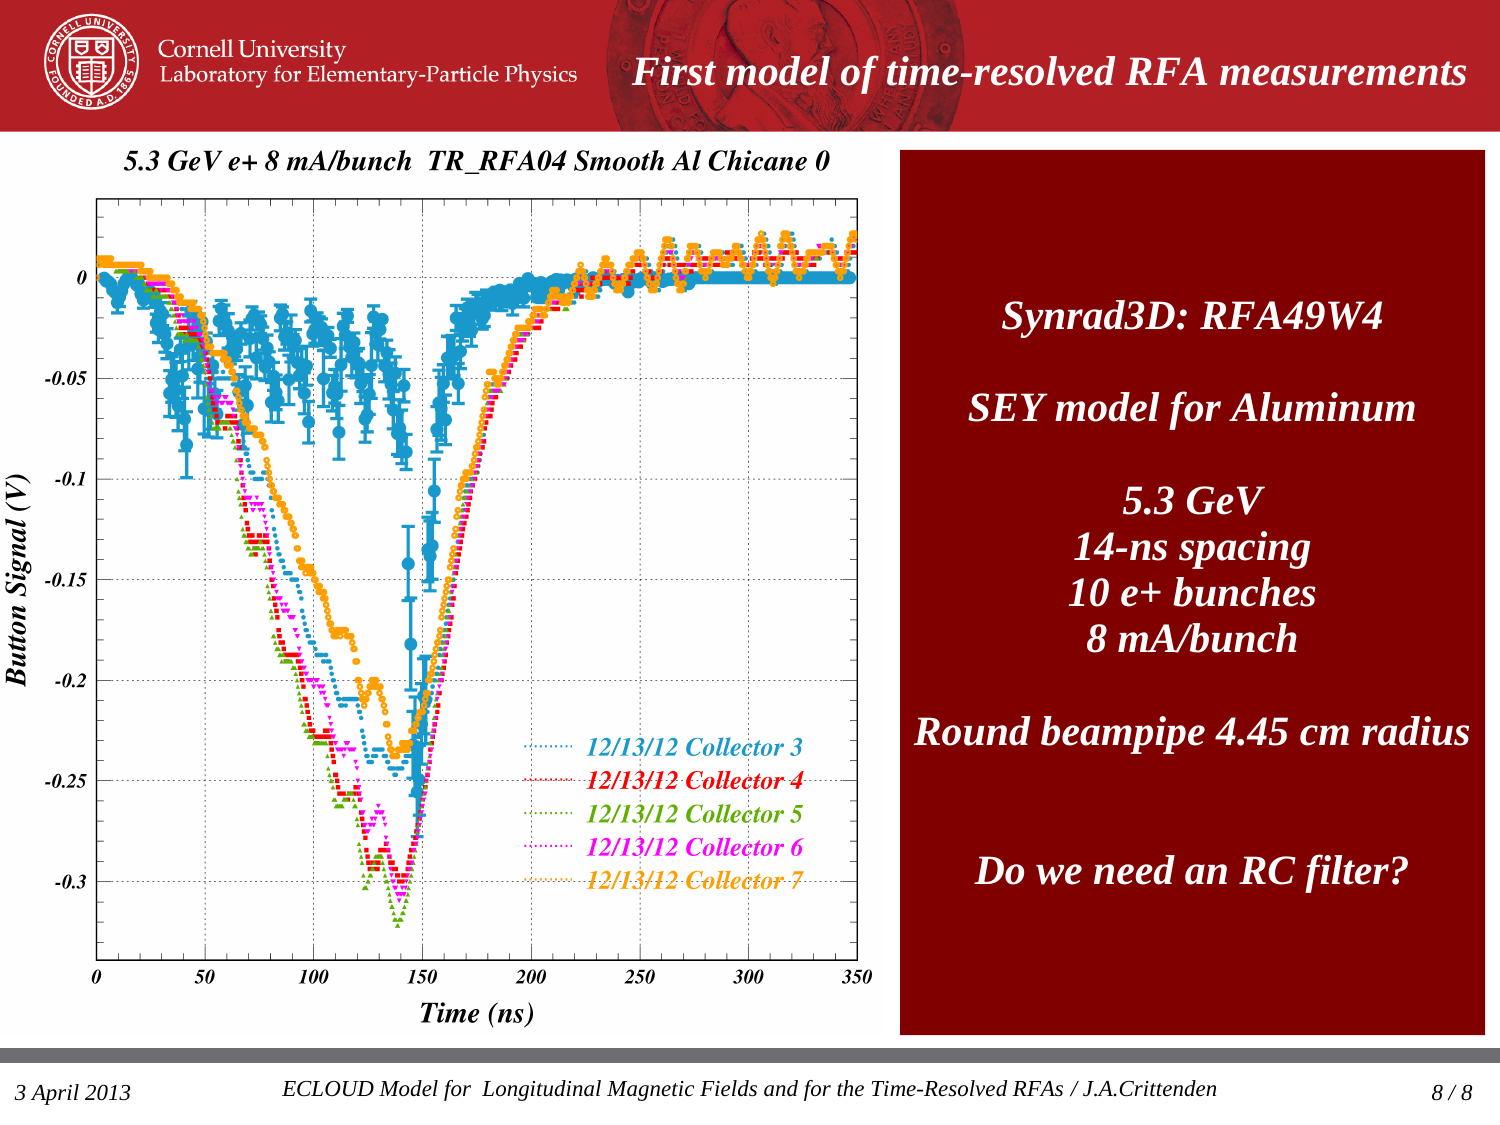

# First model of time-resolved RFA measurements
Synrad3D: RFA49W4
SEY model for Aluminum
5.3 GeV
14-ns spacing
10 e+ bunches
8 mA/bunch
Round beampipe 4.45 cm radius
Do we need an RC filter?